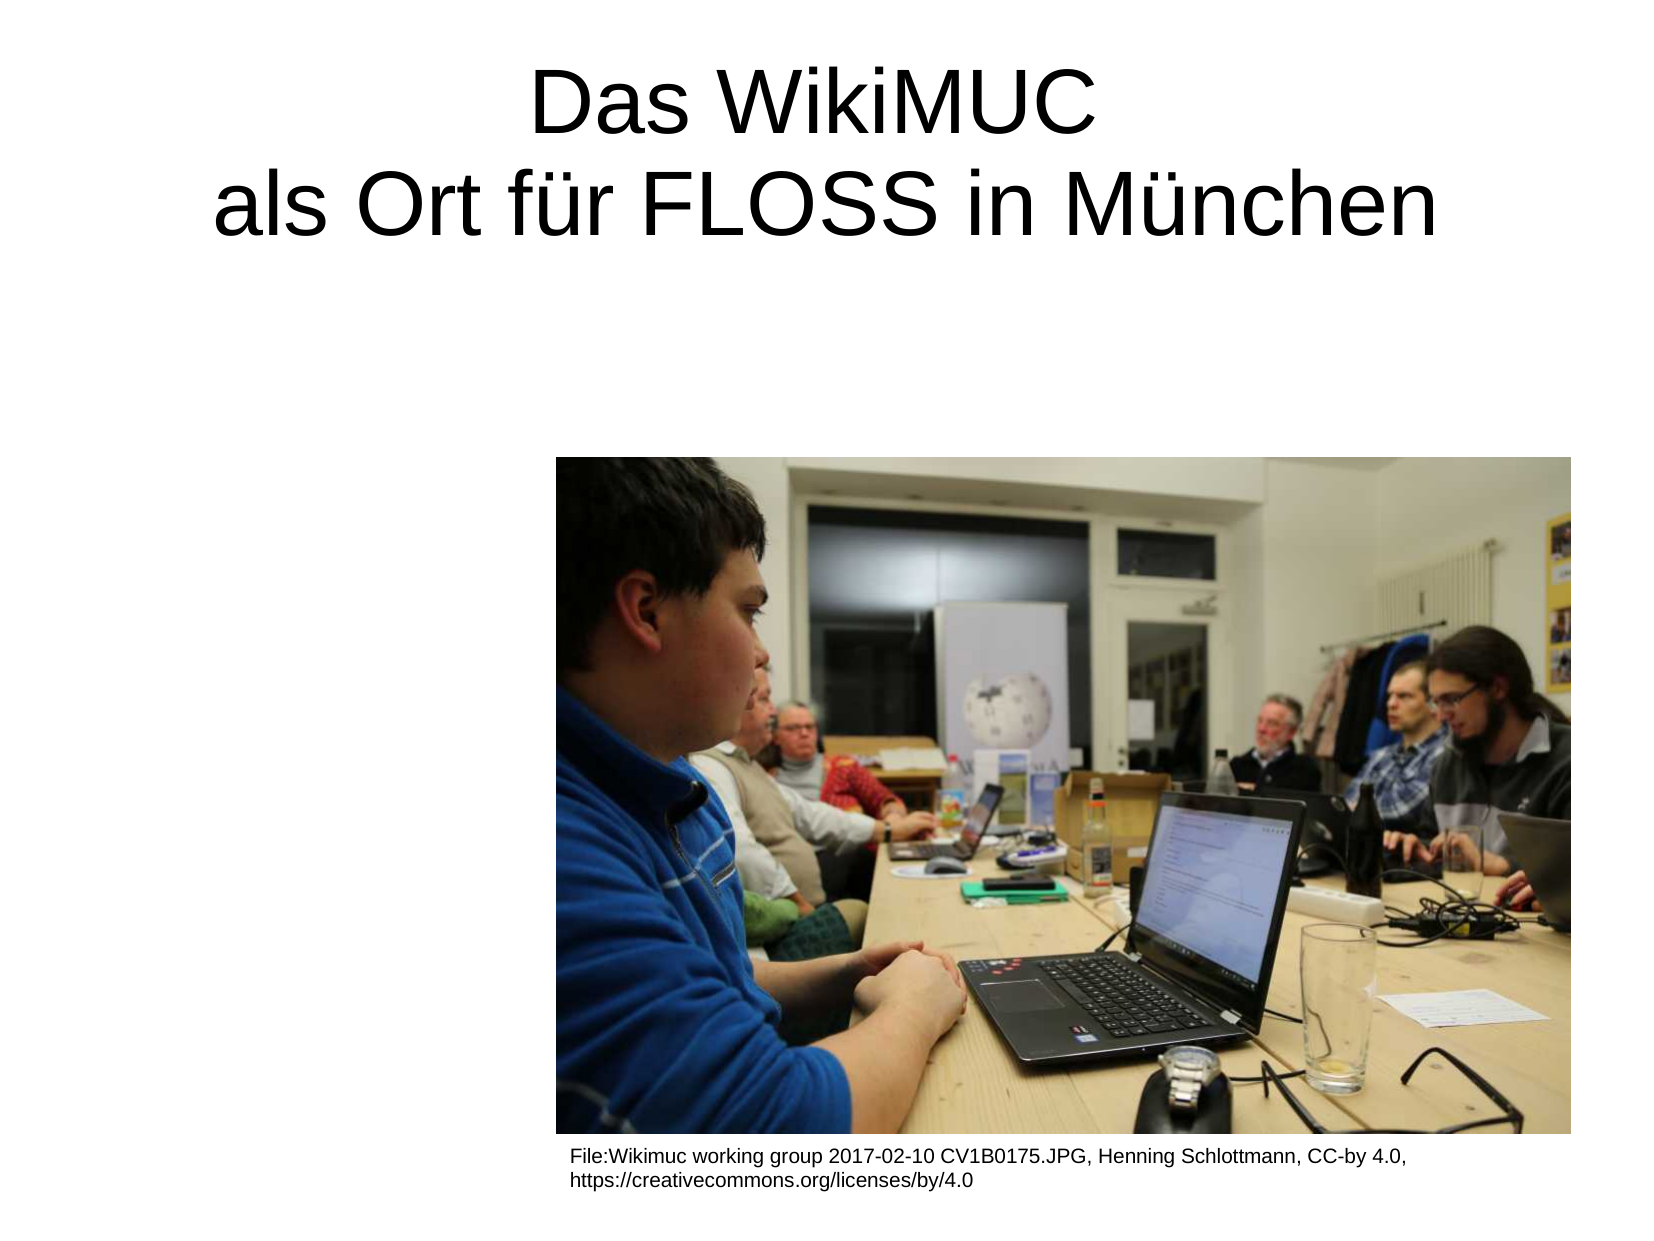

# Das WikiMUC als Ort für FLOSS in München
File:Wikimuc working group 2017-02-10 CV1B0175.JPG, Henning Schlottmann, CC-by 4.0, https://creativecommons.org/licenses/by/4.0